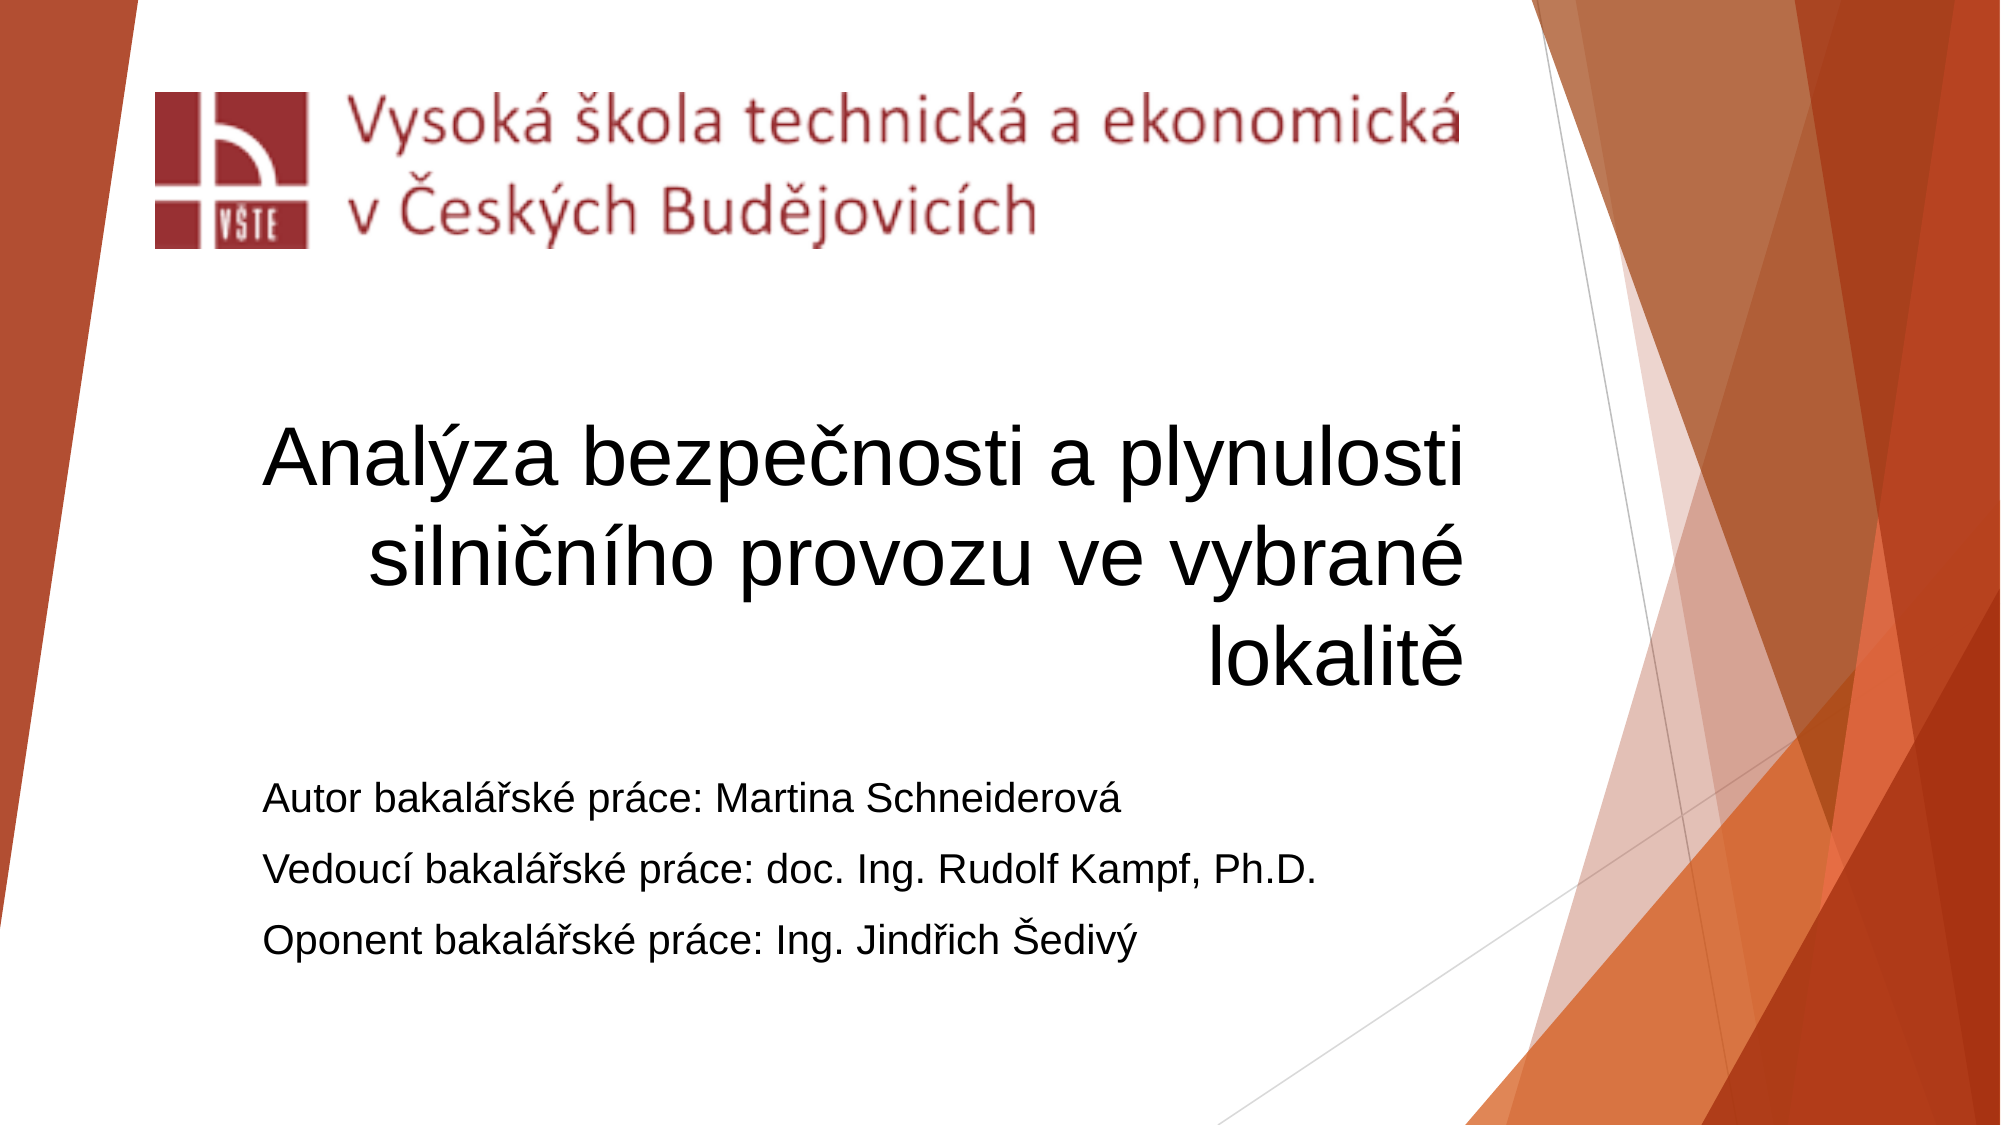

# Analýza bezpečnosti a plynulosti silničního provozu ve vybrané lokalitě
Autor bakalářské práce: Martina Schneiderová
Vedoucí bakalářské práce: doc. Ing. Rudolf Kampf, Ph.D.
Oponent bakalářské práce: Ing. Jindřich Šedivý